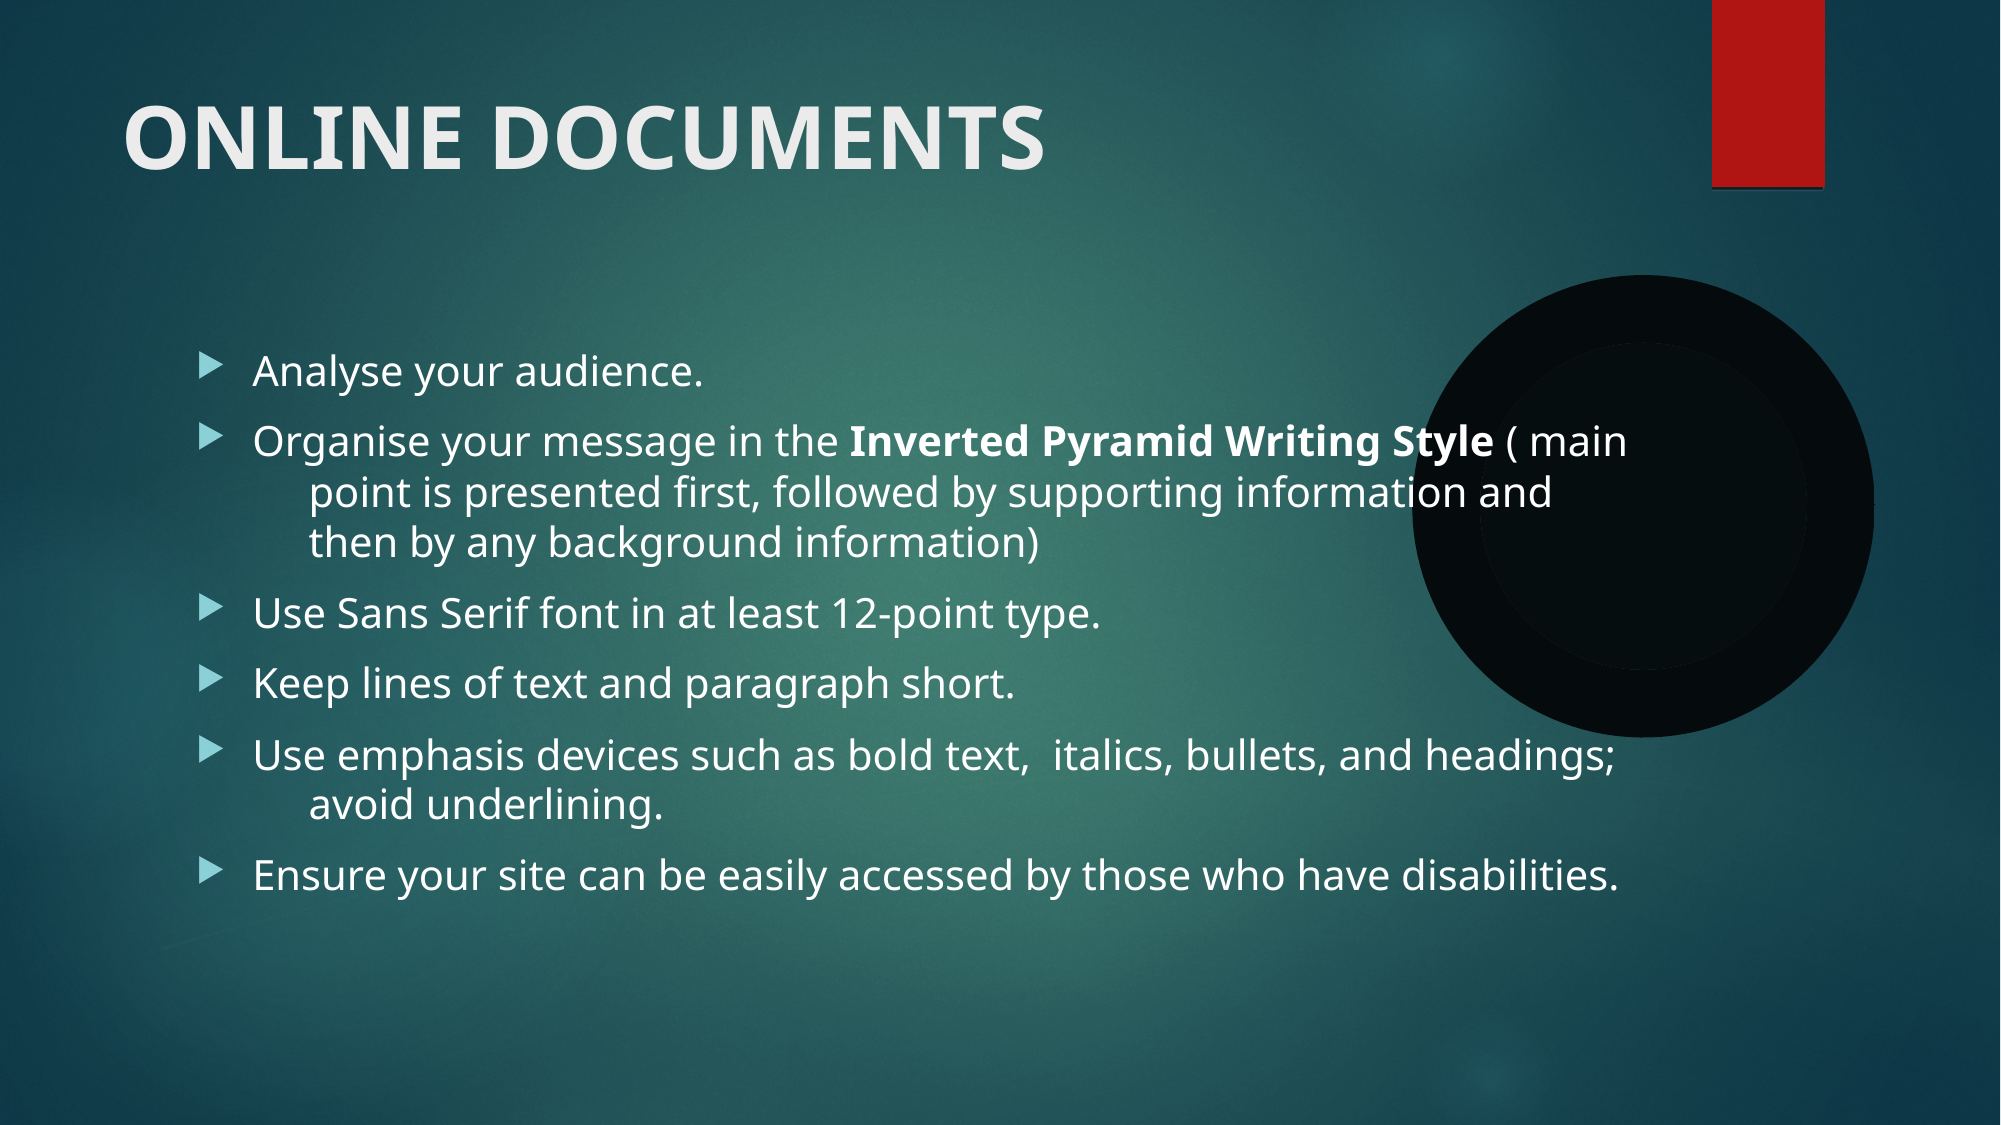

# ONLINE DOCUMENTS
Analyse your audience.
Organise your message in the Inverted Pyramid Writing Style ( main point is presented first, followed by supporting information and then by any background information)
Use Sans Serif font in at least 12-point type.
Keep lines of text and paragraph short.
Use emphasis devices such as bold text, italics, bullets, and headings; avoid underlining.
Ensure your site can be easily accessed by those who have disabilities.